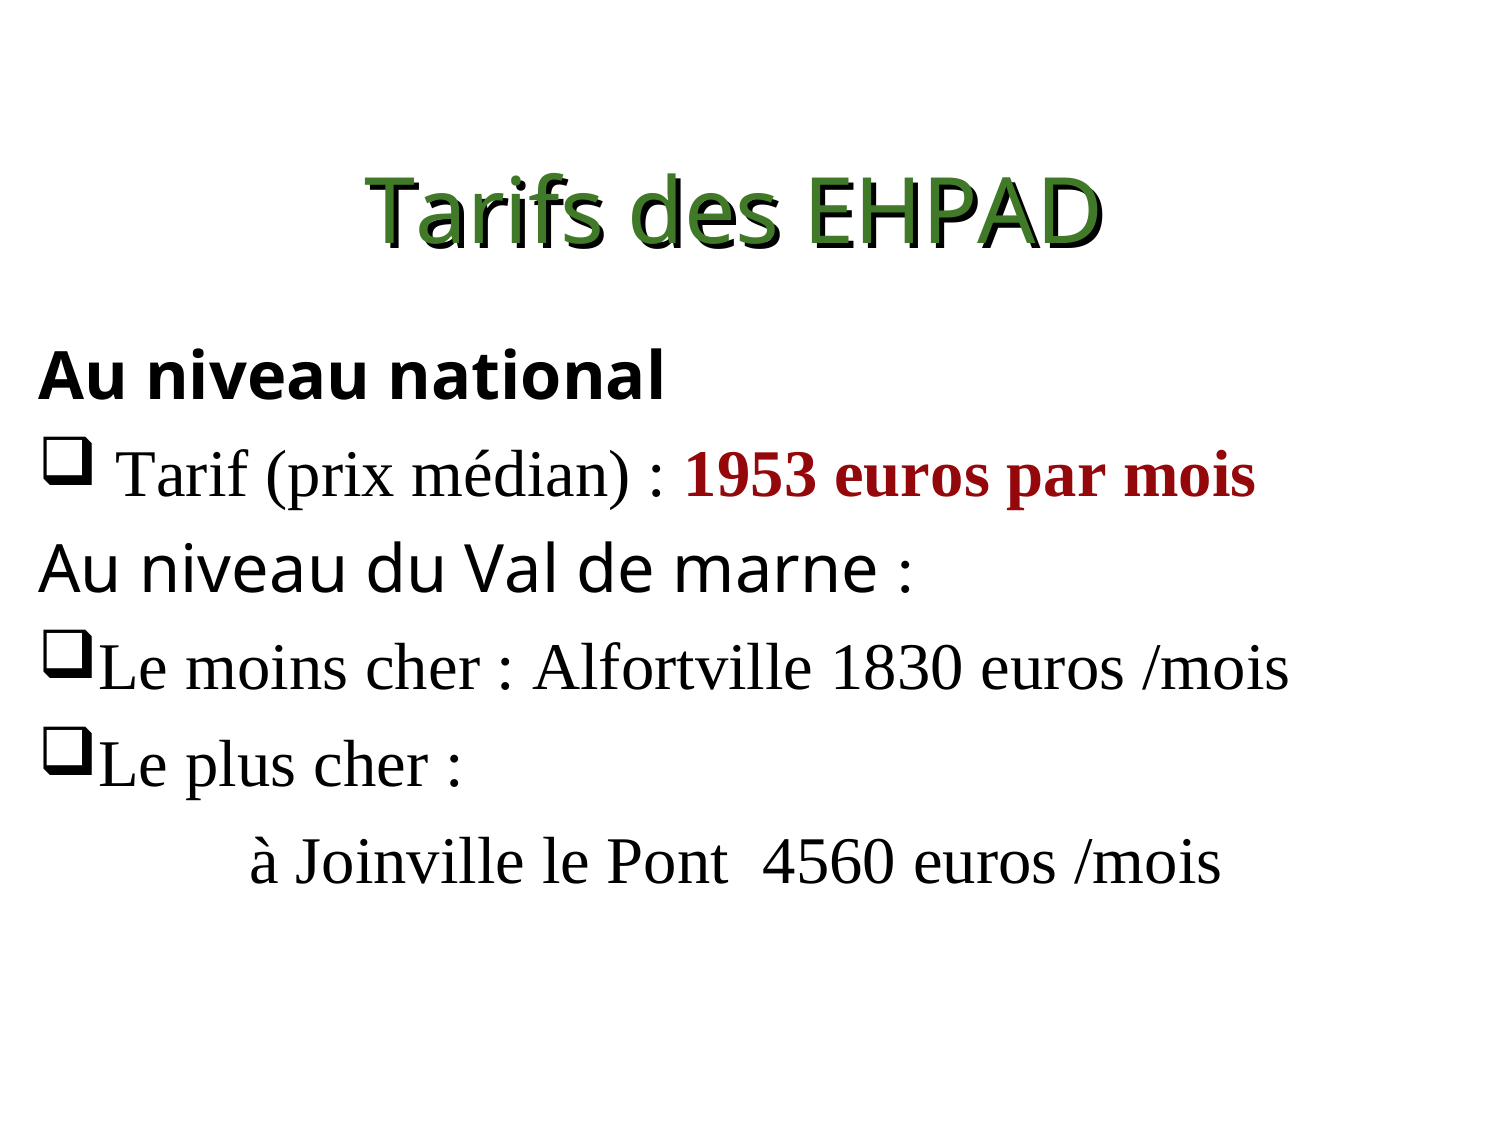

# Tarifs des EHPAD
Au niveau national
 Tarif (prix médian) : 1953 euros par mois
Au niveau du Val de marne :
Le moins cher : Alfortville 1830 euros /mois
Le plus cher :
 à Joinville le Pont 4560 euros /mois